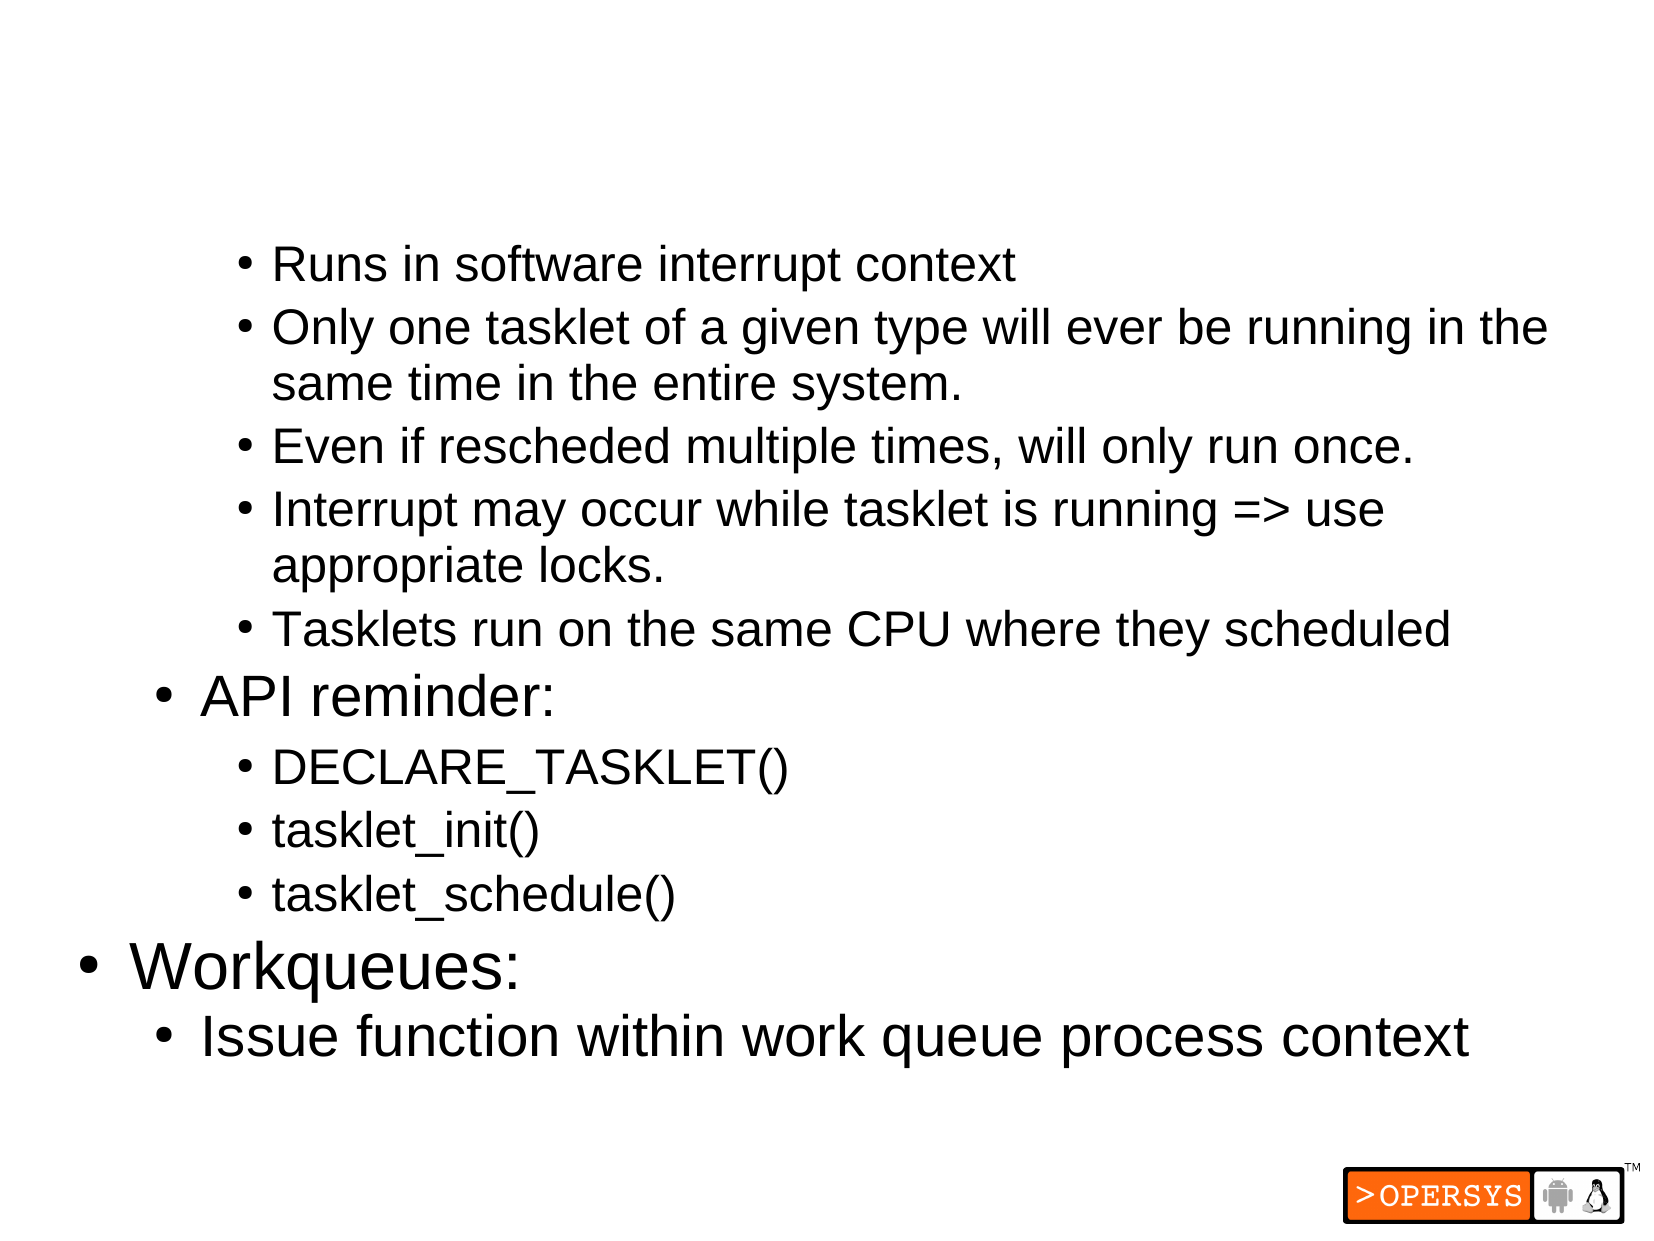

# Runs in software interrupt context
Only one tasklet of a given type will ever be running in the same time in the entire system.
Even if rescheded multiple times, will only run once.
Interrupt may occur while tasklet is running => use appropriate locks.
Tasklets run on the same CPU where they scheduled
API reminder:
DECLARE_TASKLET()
tasklet_init()
tasklet_schedule()
Workqueues:
Issue function within work queue process context